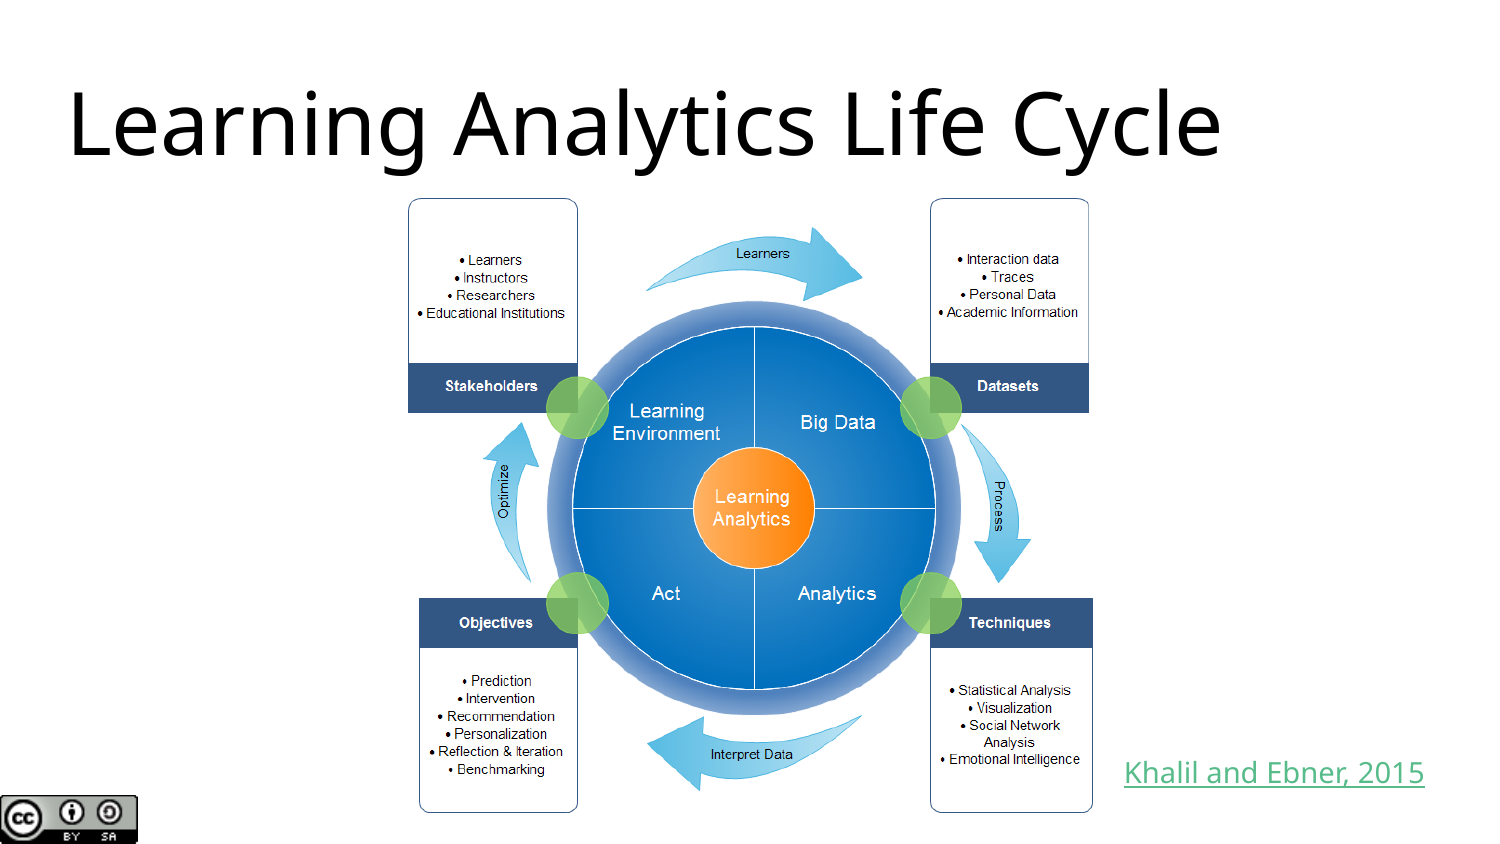

# Learning Analytics Life Cycle
Khalil and Ebner, 2015